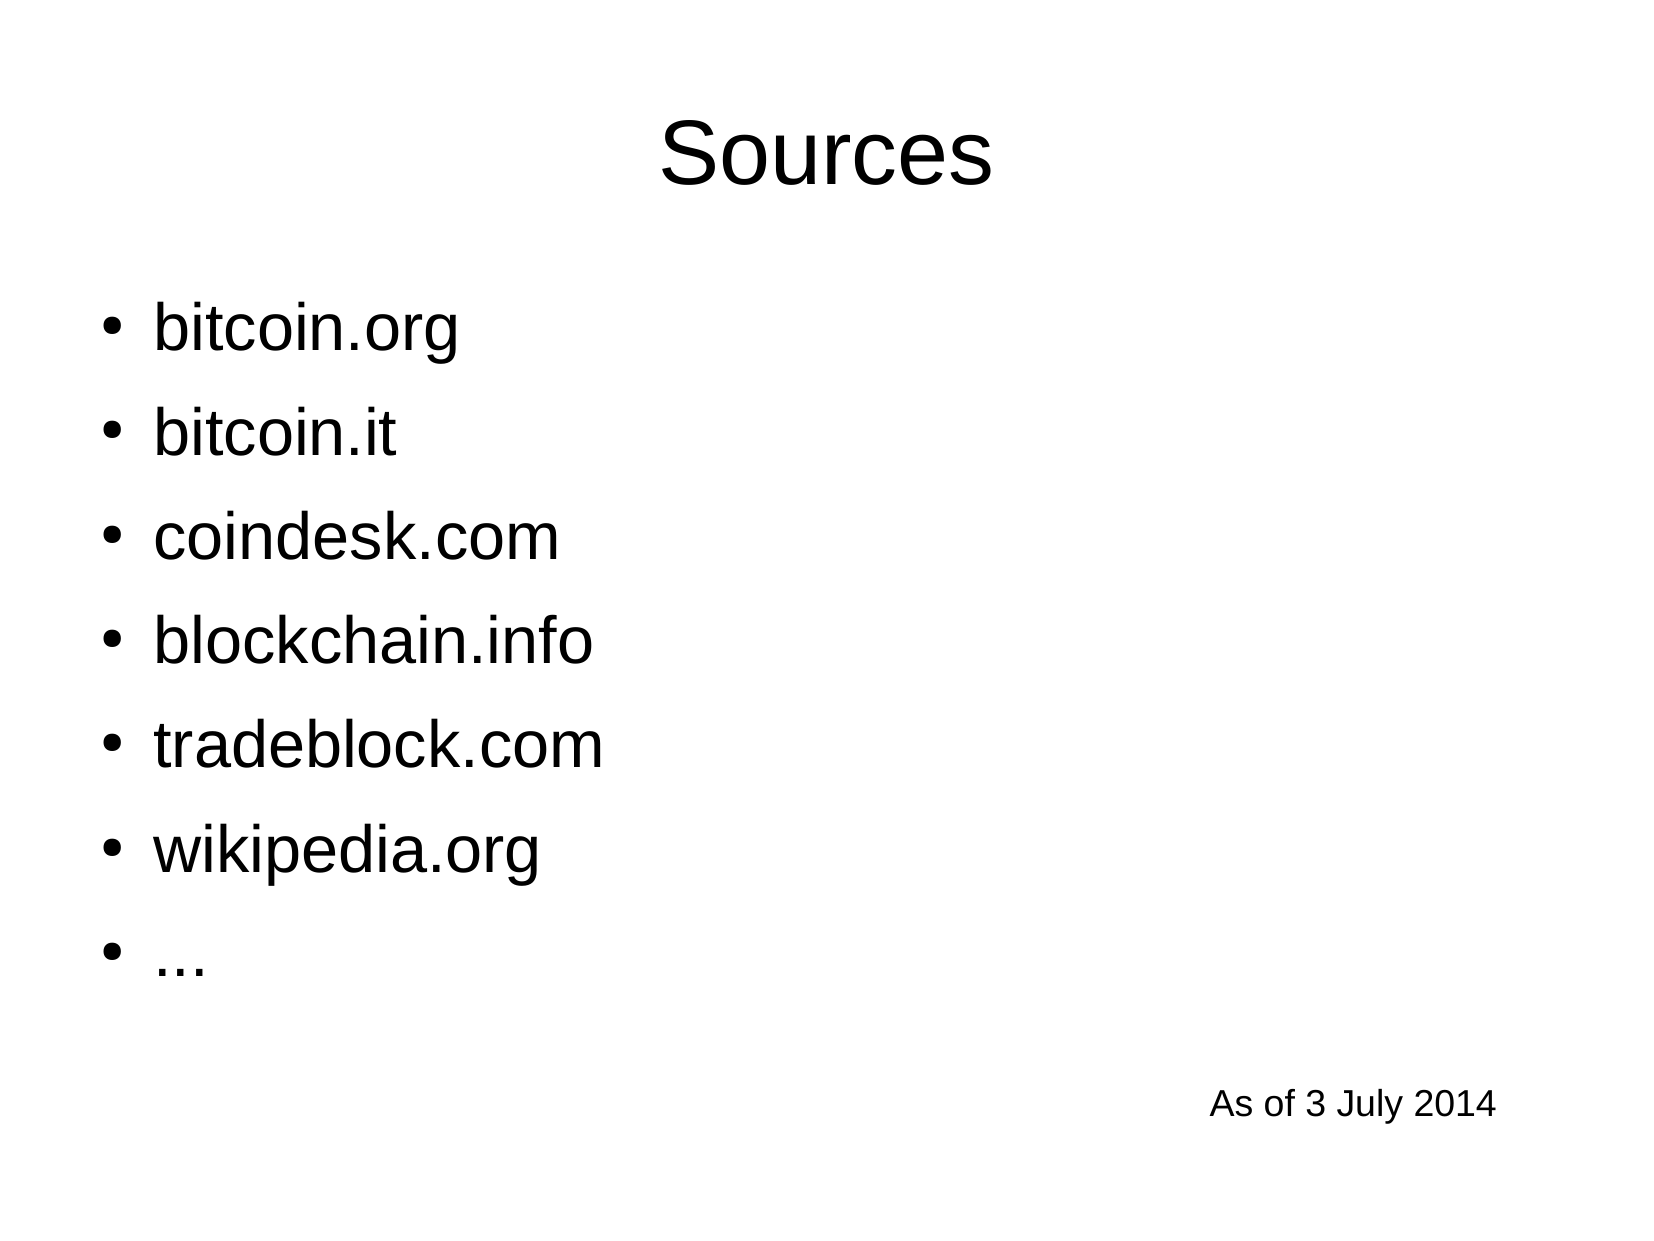

# Sources
bitcoin.org
bitcoin.it
coindesk.com
blockchain.info
tradeblock.com
wikipedia.org
...
As of 3 July 2014